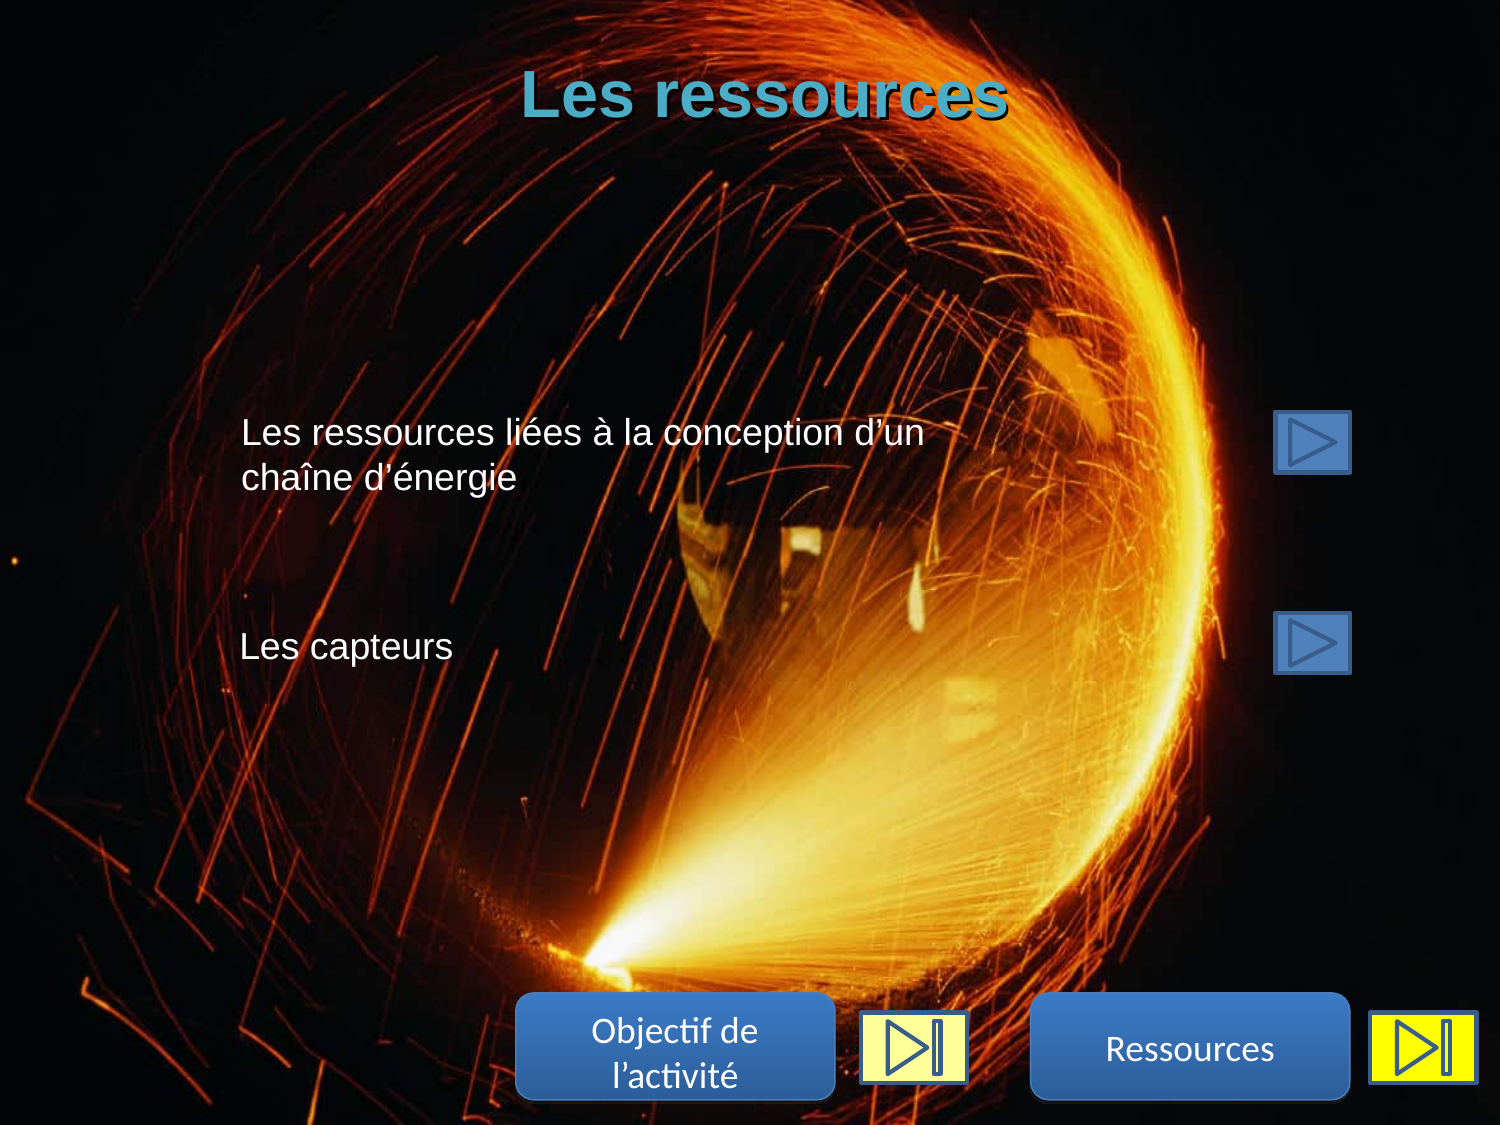

Les ressources
Les ressources liées à la conception d’un chaîne d’énergie
Les capteurs
Objectif de l’activité
Ressources